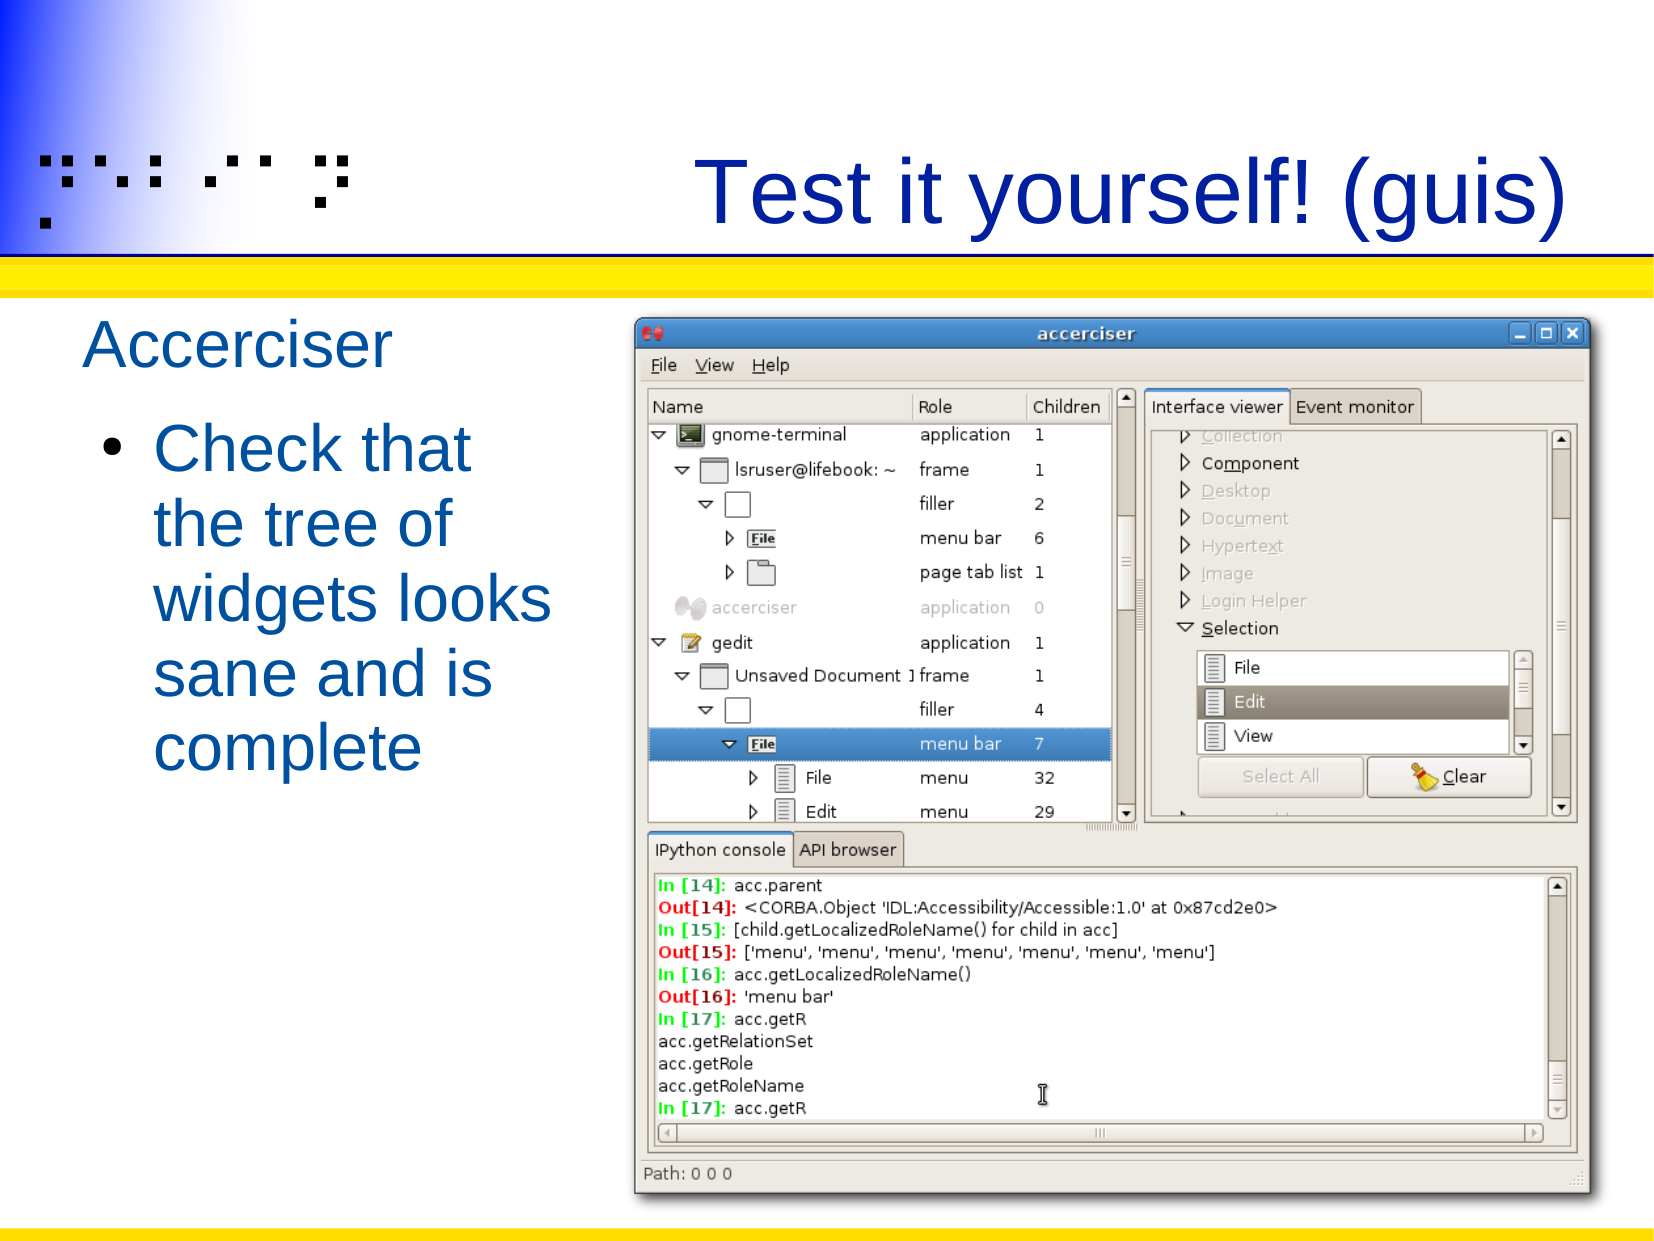

# Test it yourself! (guis)
Accerciser
Check that
the tree of
widgets looks
sane and is
complete